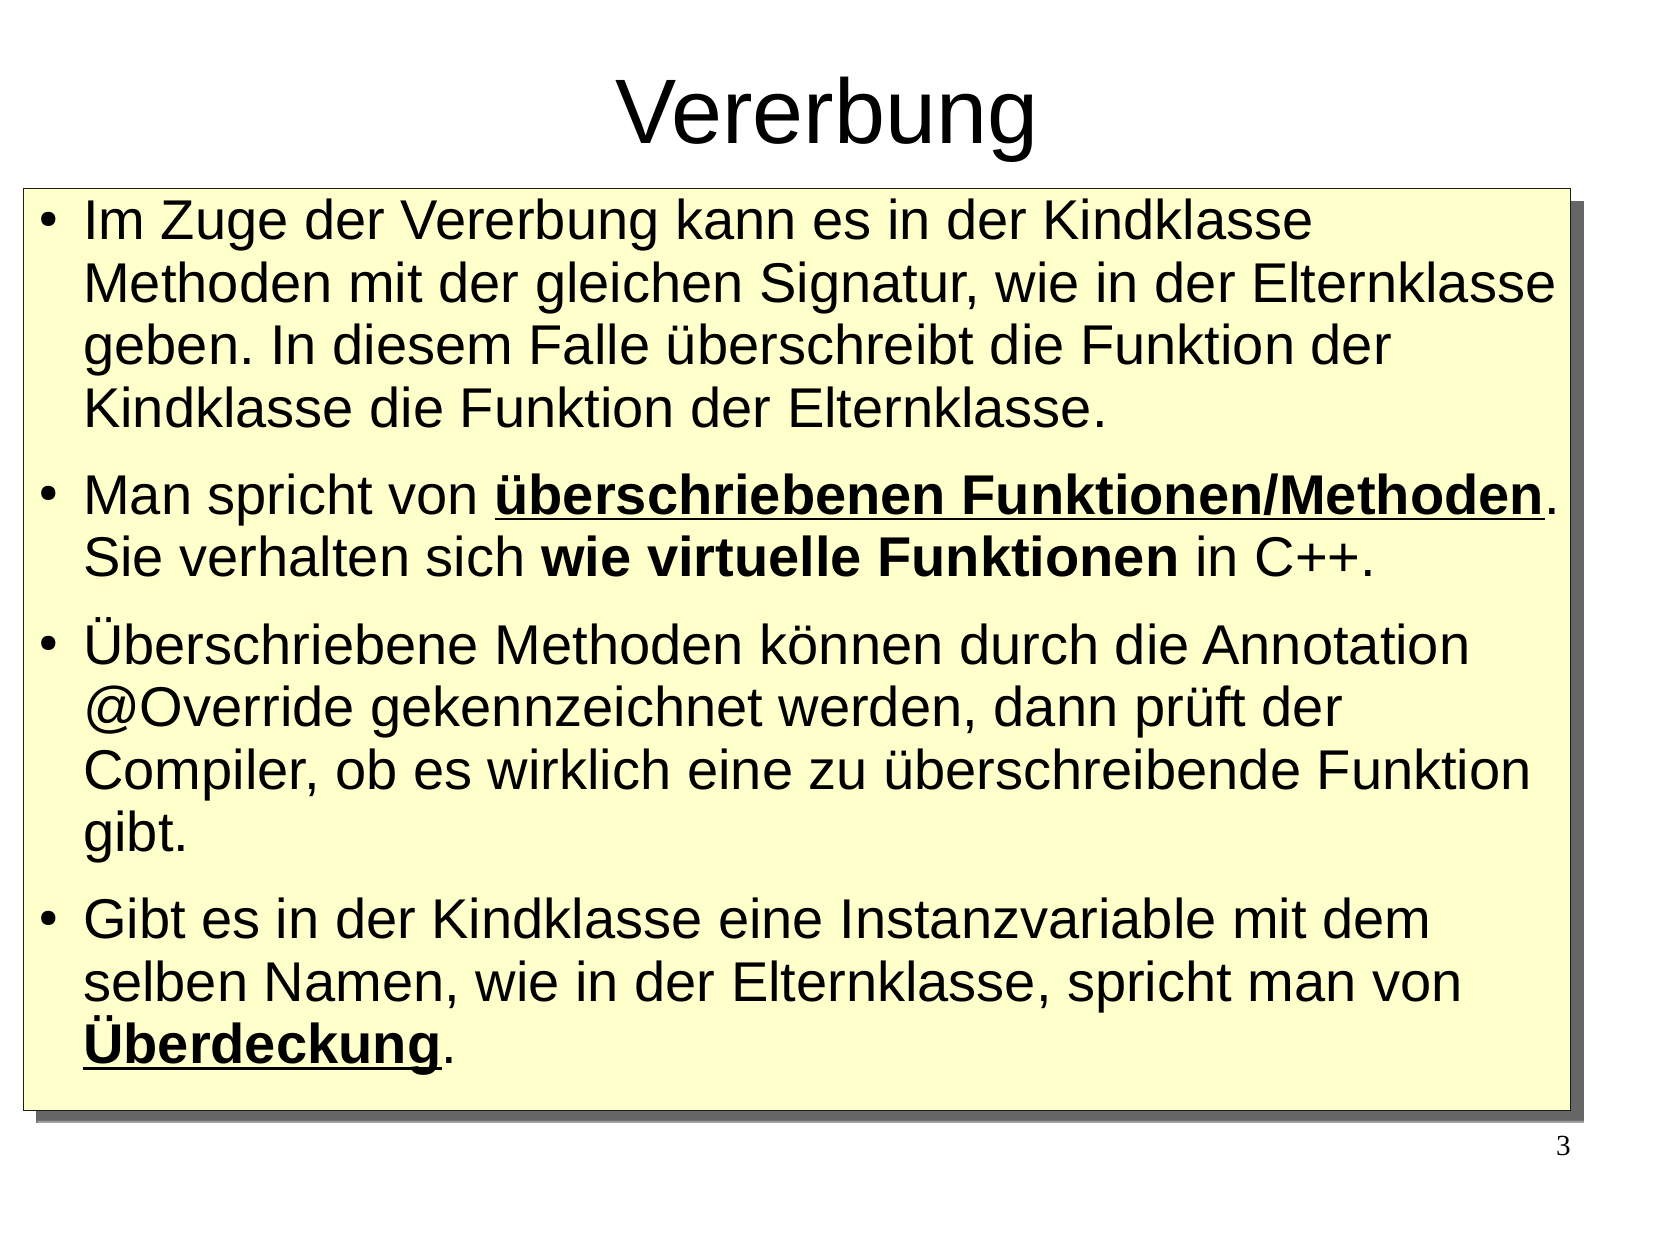

# Vererbung
Im Zuge der Vererbung kann es in der Kindklasse Methoden mit der gleichen Signatur, wie in der Elternklasse geben. In diesem Falle überschreibt die Funktion der Kindklasse die Funktion der Elternklasse.
Man spricht von überschriebenen Funktionen/Methoden. Sie verhalten sich wie virtuelle Funktionen in C++.
Überschriebene Methoden können durch die Annotation @Override gekennzeichnet werden, dann prüft der Compiler, ob es wirklich eine zu überschreibende Funktion gibt.
Gibt es in der Kindklasse eine Instanzvariable mit dem selben Namen, wie in der Elternklasse, spricht man von Überdeckung.
3